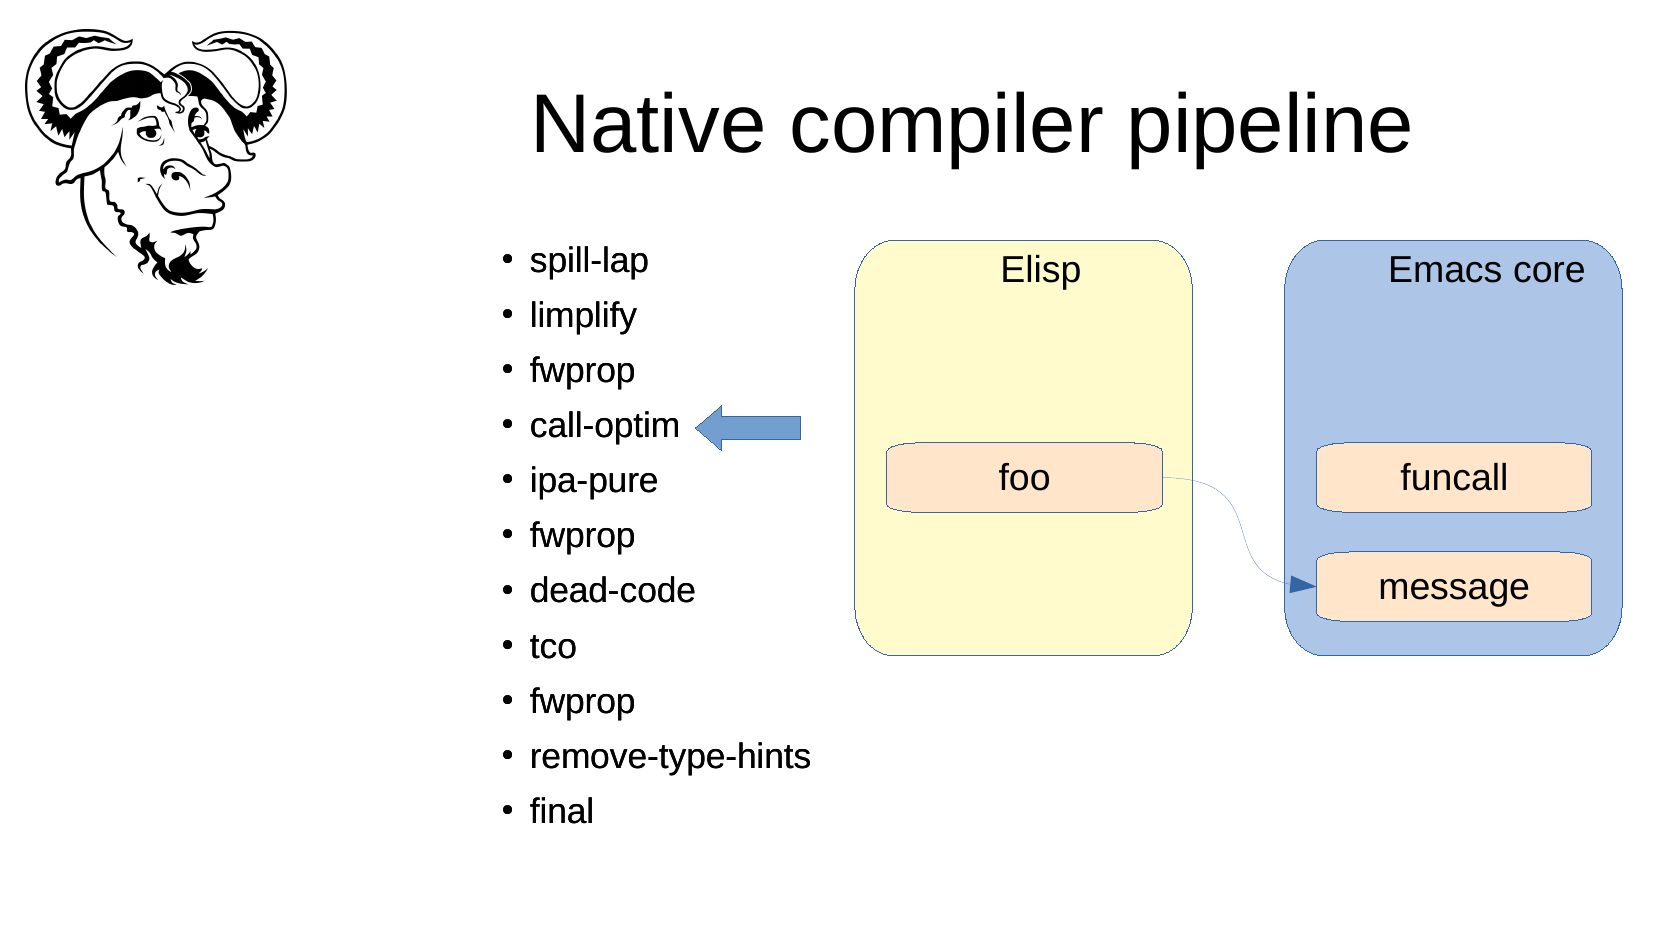

Native compiler pipeline
# spill-lap
limplify
fwprop
call-optim
ipa-pure
fwprop
dead-code
tco
fwprop
remove-type-hints
final
spill-lap
limplify
fwprop
call-optim
ipa-pure
fwprop
dead-code
tco
fwprop
remove-type-hints
final
Emacs core
Elisp
funcall
foo
message